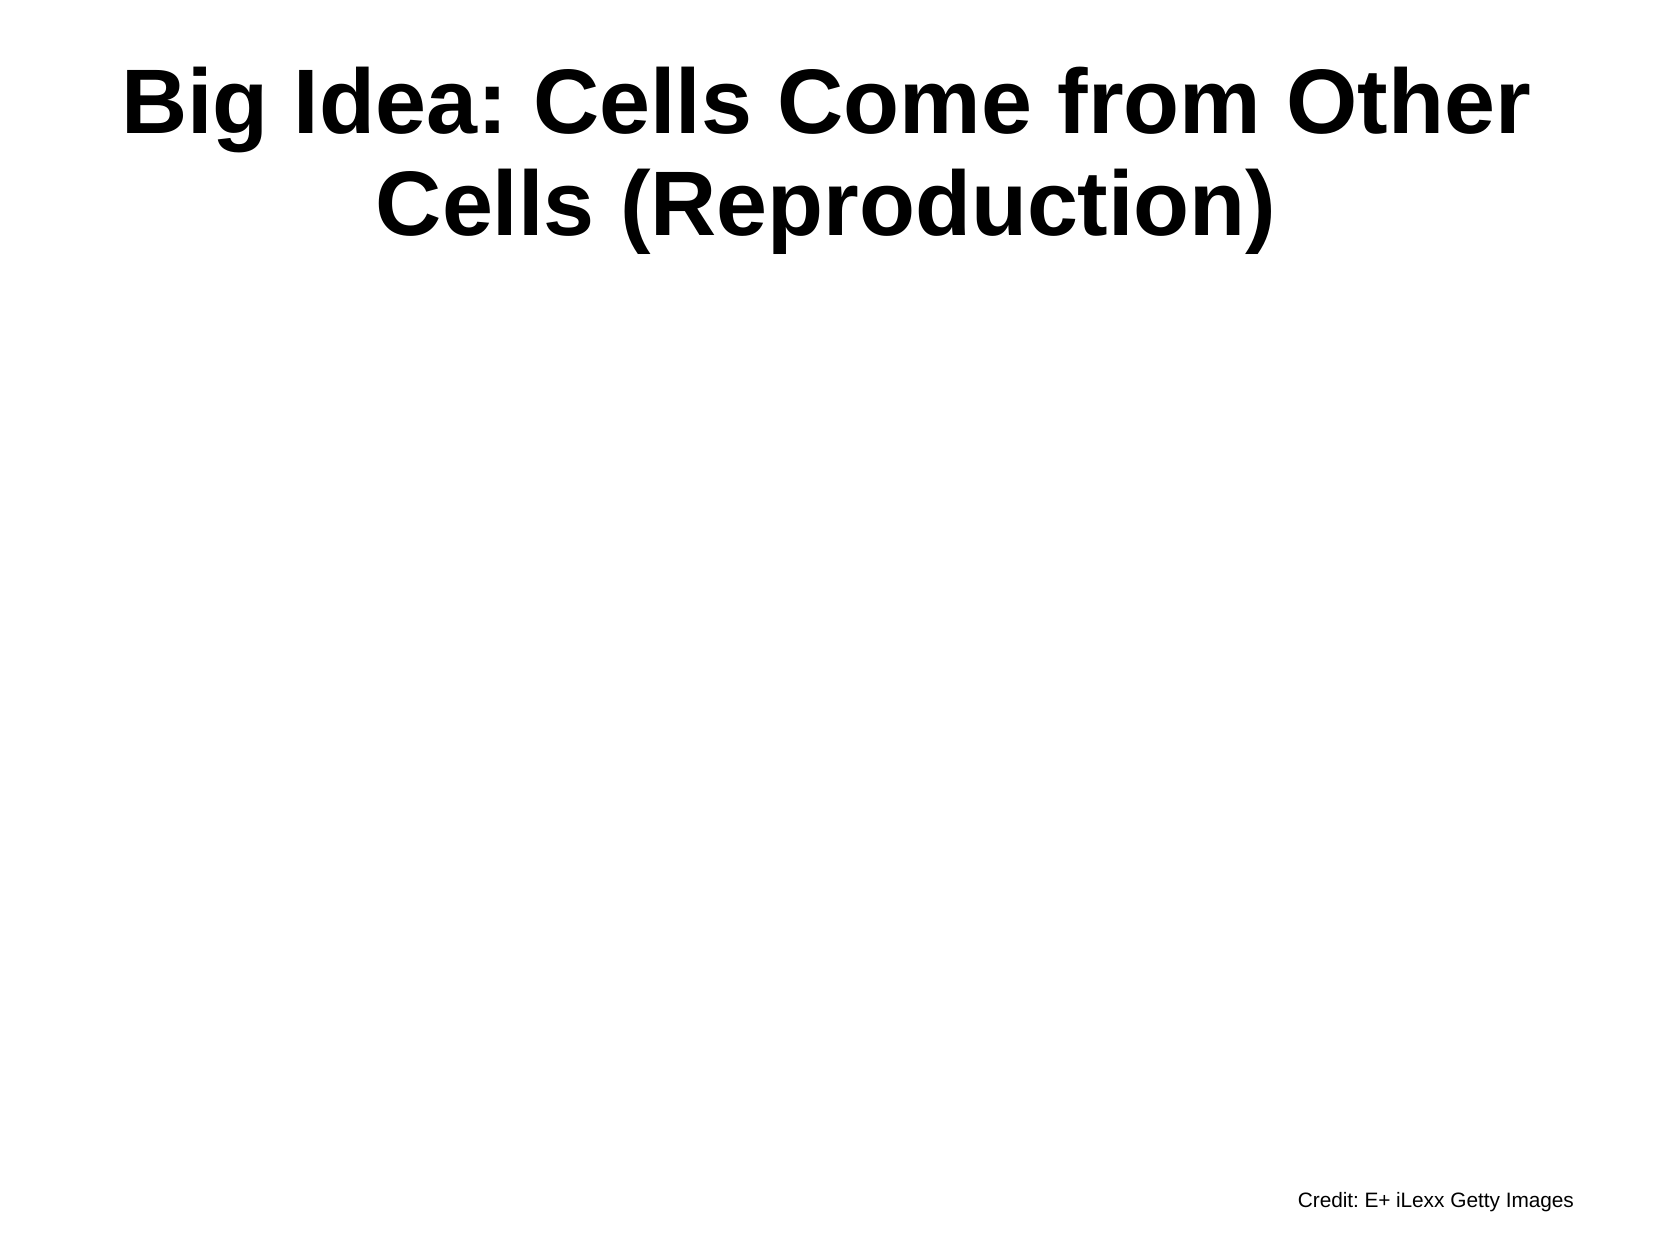

# Big Idea: Cells Come from Other Cells (Reproduction)
Credit: E+ iLexx Getty Images